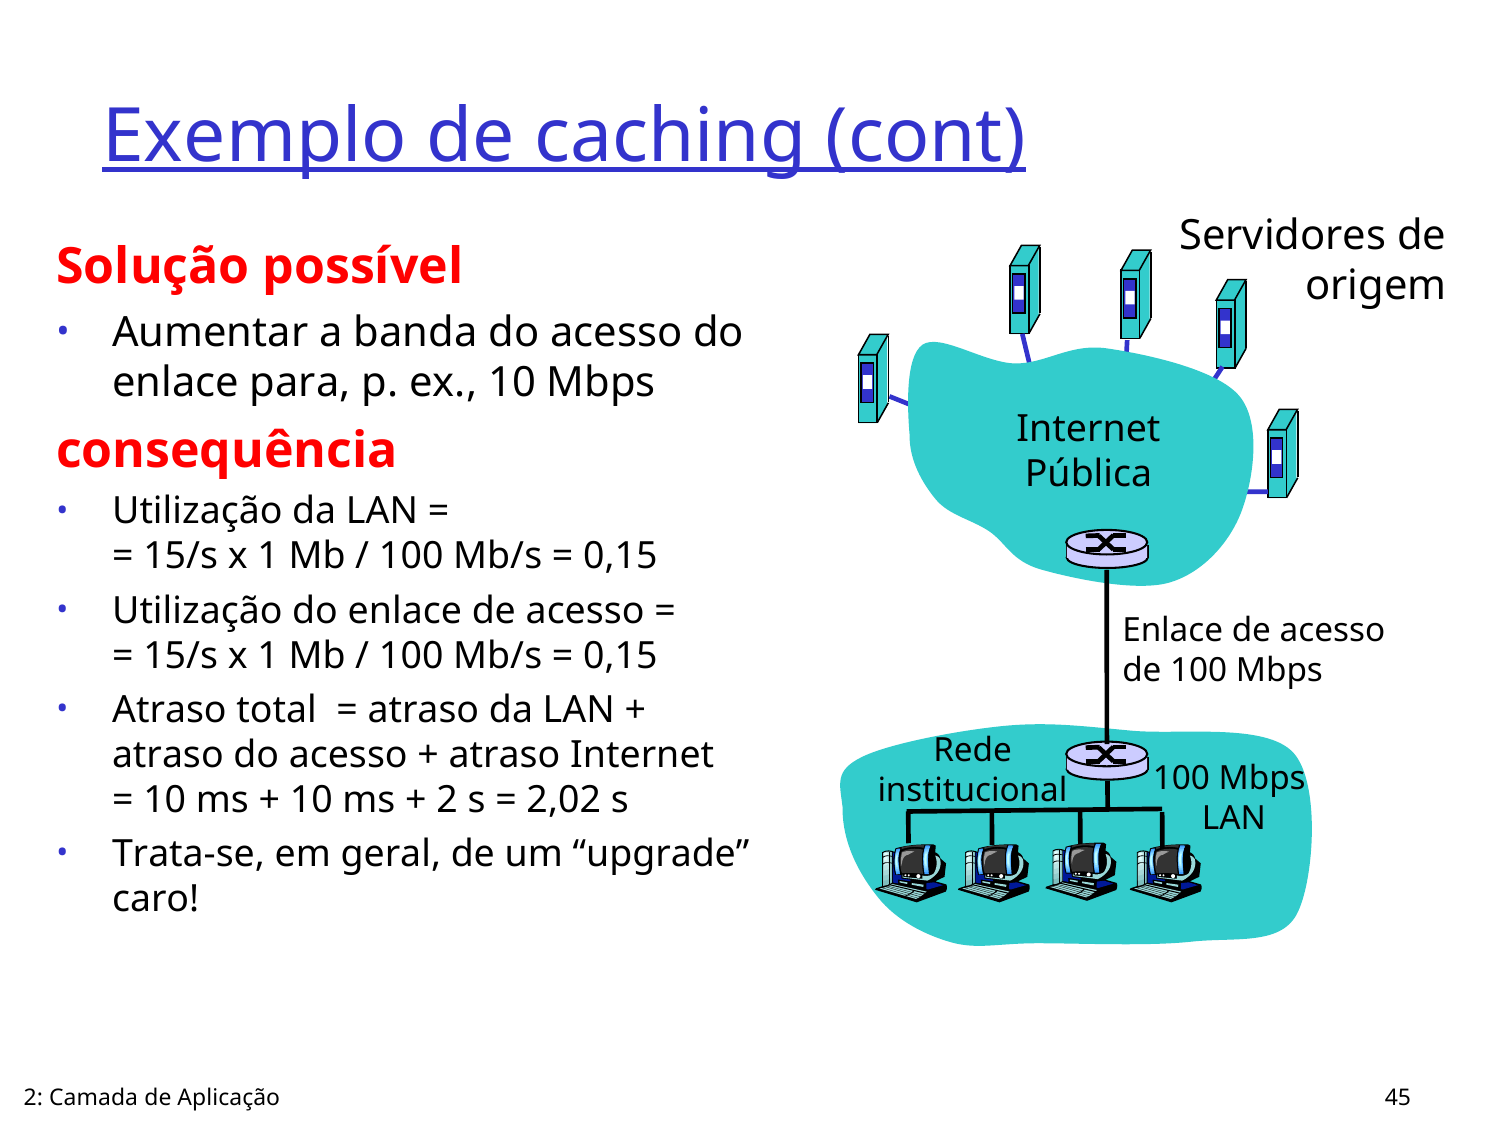

# Exemplo de caching (cont)
Servidores de
origem
Solução possível
Aumentar a banda do acesso do enlace para, p. ex., 10 Mbps
consequência
Utilização da LAN =
= 15/s x 1 Mb / 100 Mb/s = 0,15
Utilização do enlace de acesso =
= 15/s x 1 Mb / 100 Mb/s = 0,15
Atraso total = atraso da LAN + atraso do acesso + atraso Internet
= 10 ms + 10 ms + 2 s = 2,02 s
Trata-se, em geral, de um “upgrade” caro!
Internet
Pública
Enlace de acesso
de 100 Mbps
Rede
institucional
100 Mbps
 LAN
45